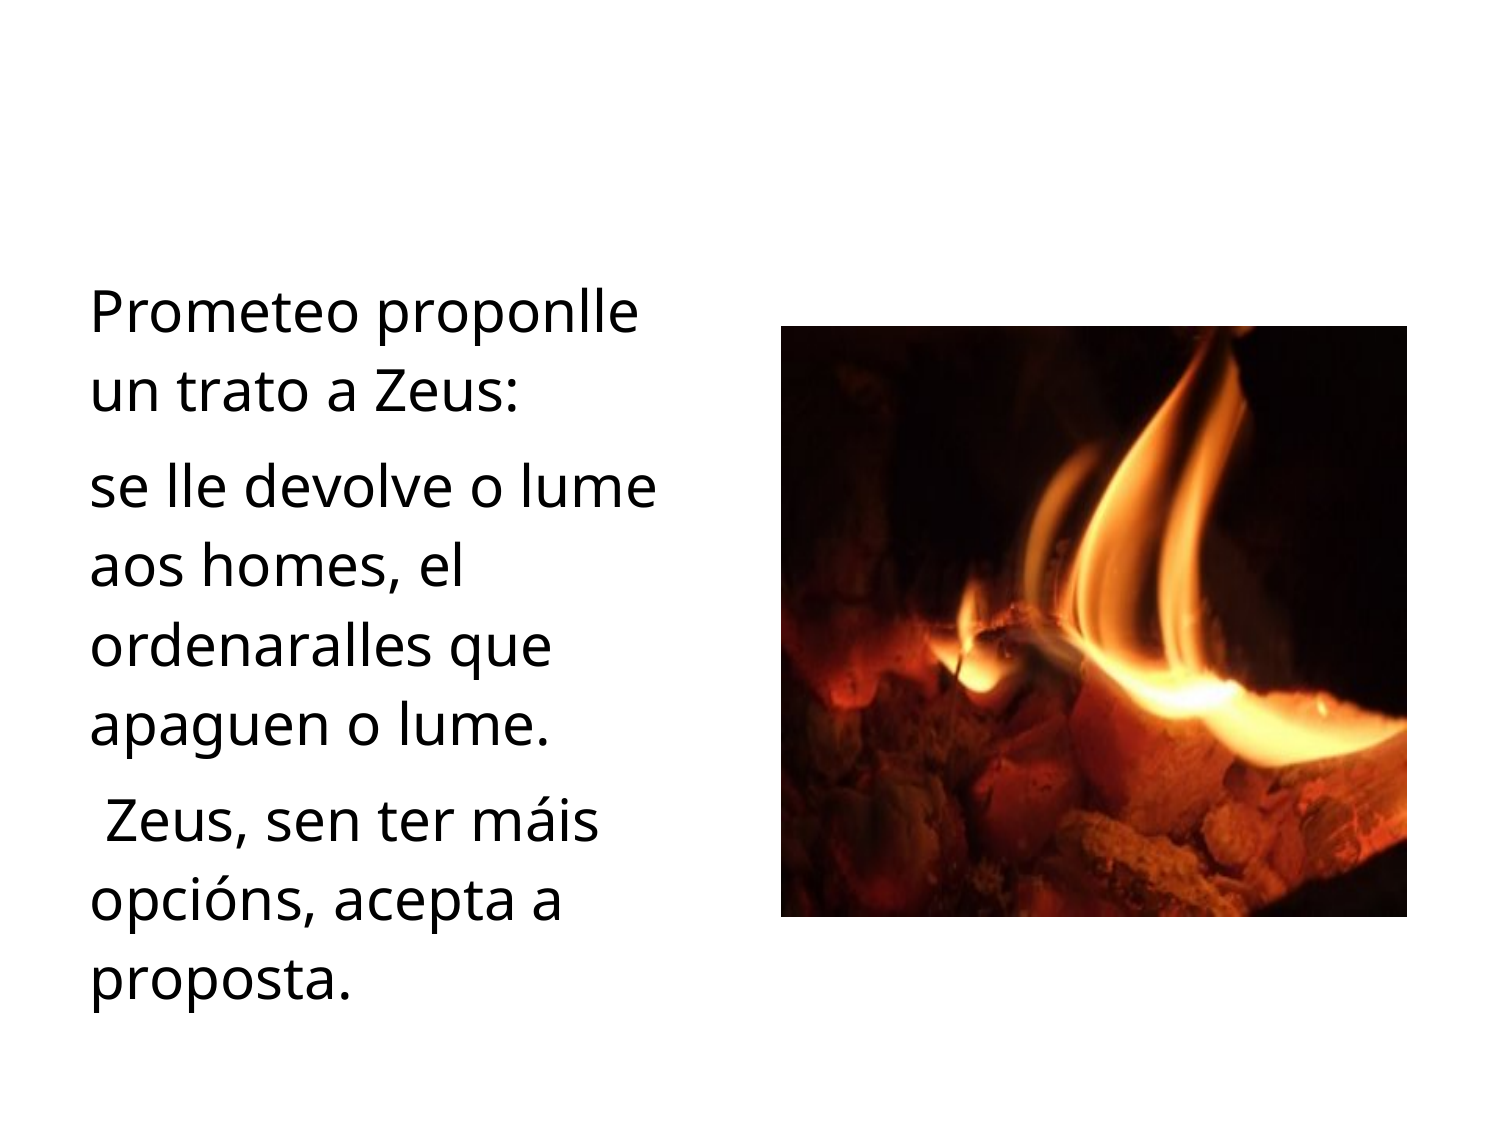

#
Prometeo proponlle un trato a Zeus:
se lle devolve o lume aos homes, el ordenaralles que apaguen o lume.
 Zeus, sen ter máis opcións, acepta a proposta.